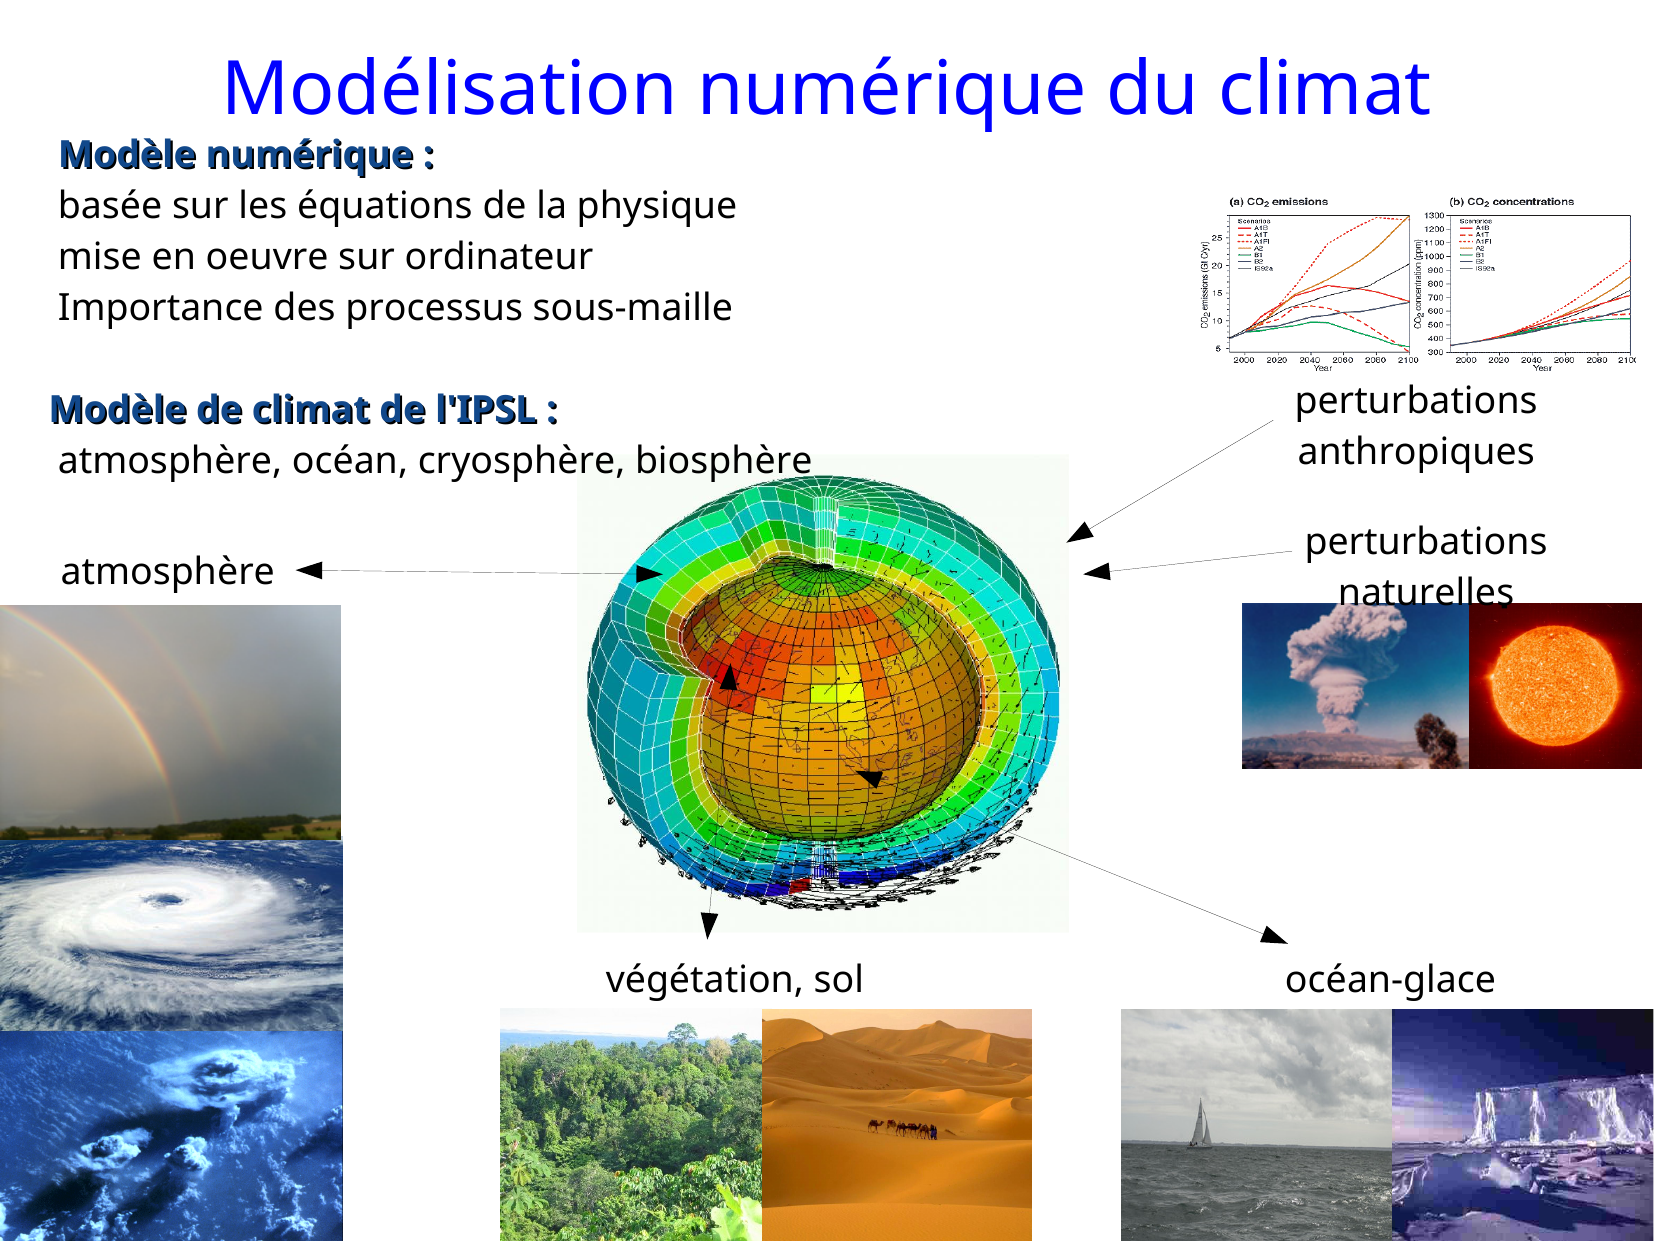

# Modélisation numérique du climat
 Modèle numérique :
 basée sur les équations de la physique
 mise en oeuvre sur ordinateur
 Importance des processus sous-maille
Modèle de climat de l'IPSL :
 atmosphère, océan, cryosphère, biosphère
perturbations anthropiques
perturbations naturelles
atmosphère
végétation, sol
océan-glace